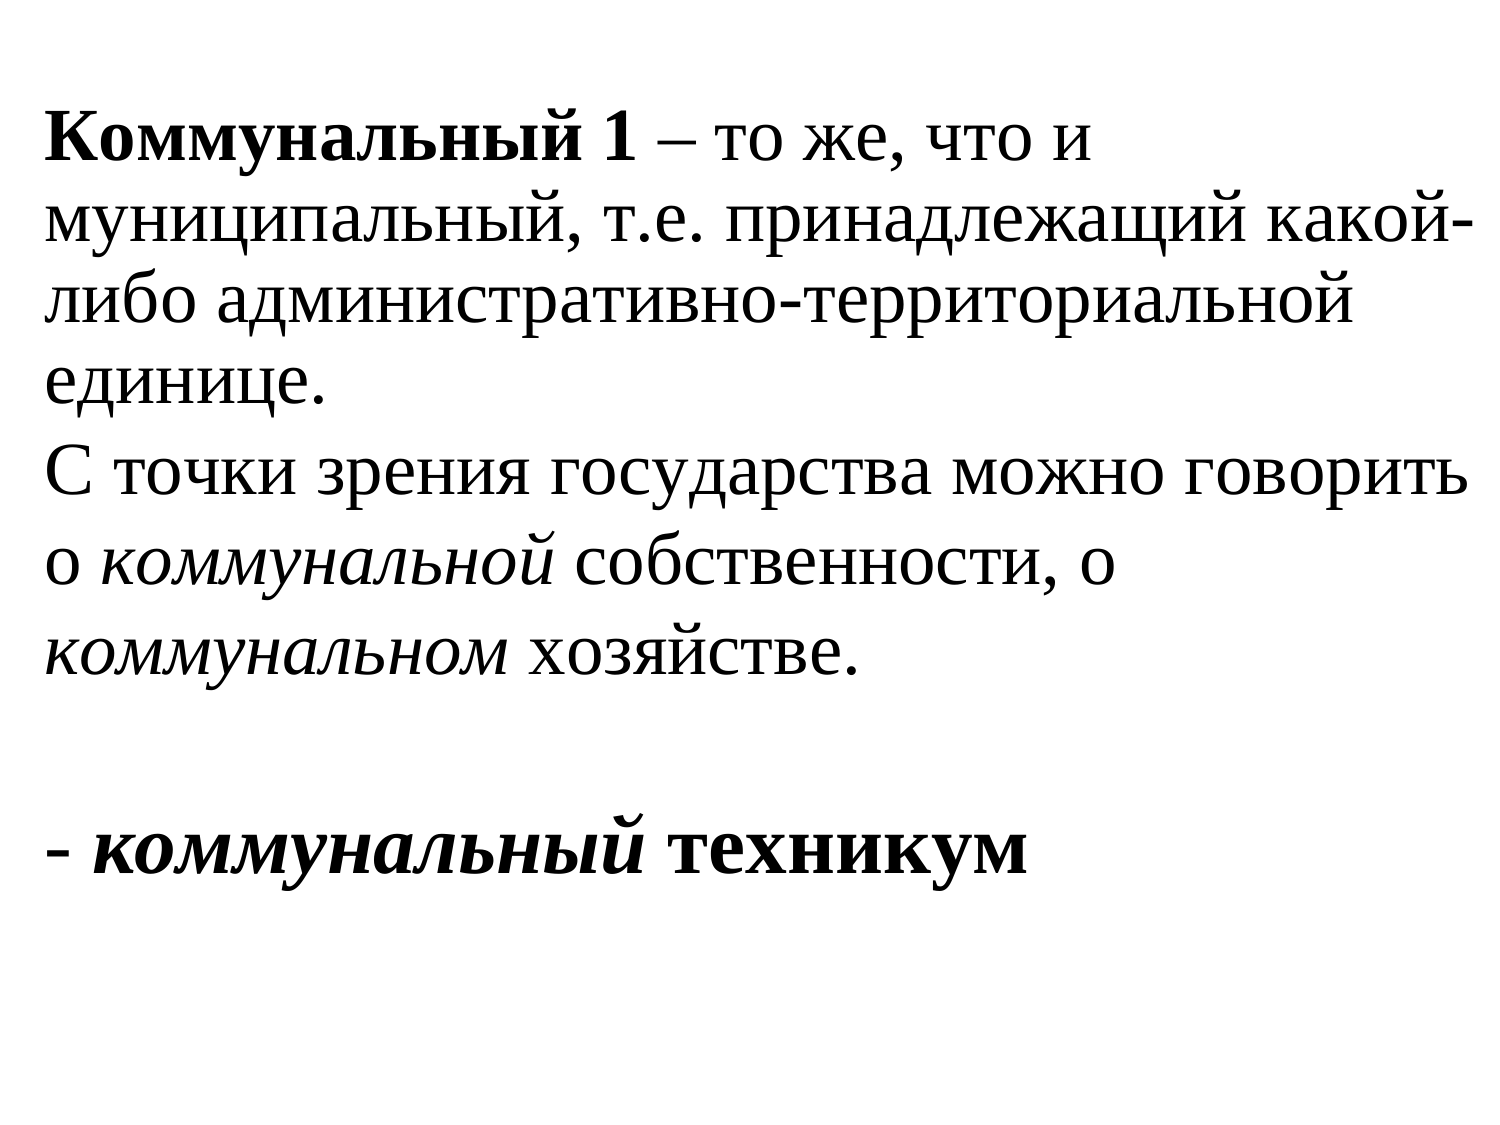

#
Коммунальный 1 – то же, что и муниципальный, т.е. принадлежащий какой-либо административно-территориальной единице.
С точки зрения государства можно говорить о коммунальной собственности, о коммунальном хозяйстве.
- коммунальный техникум